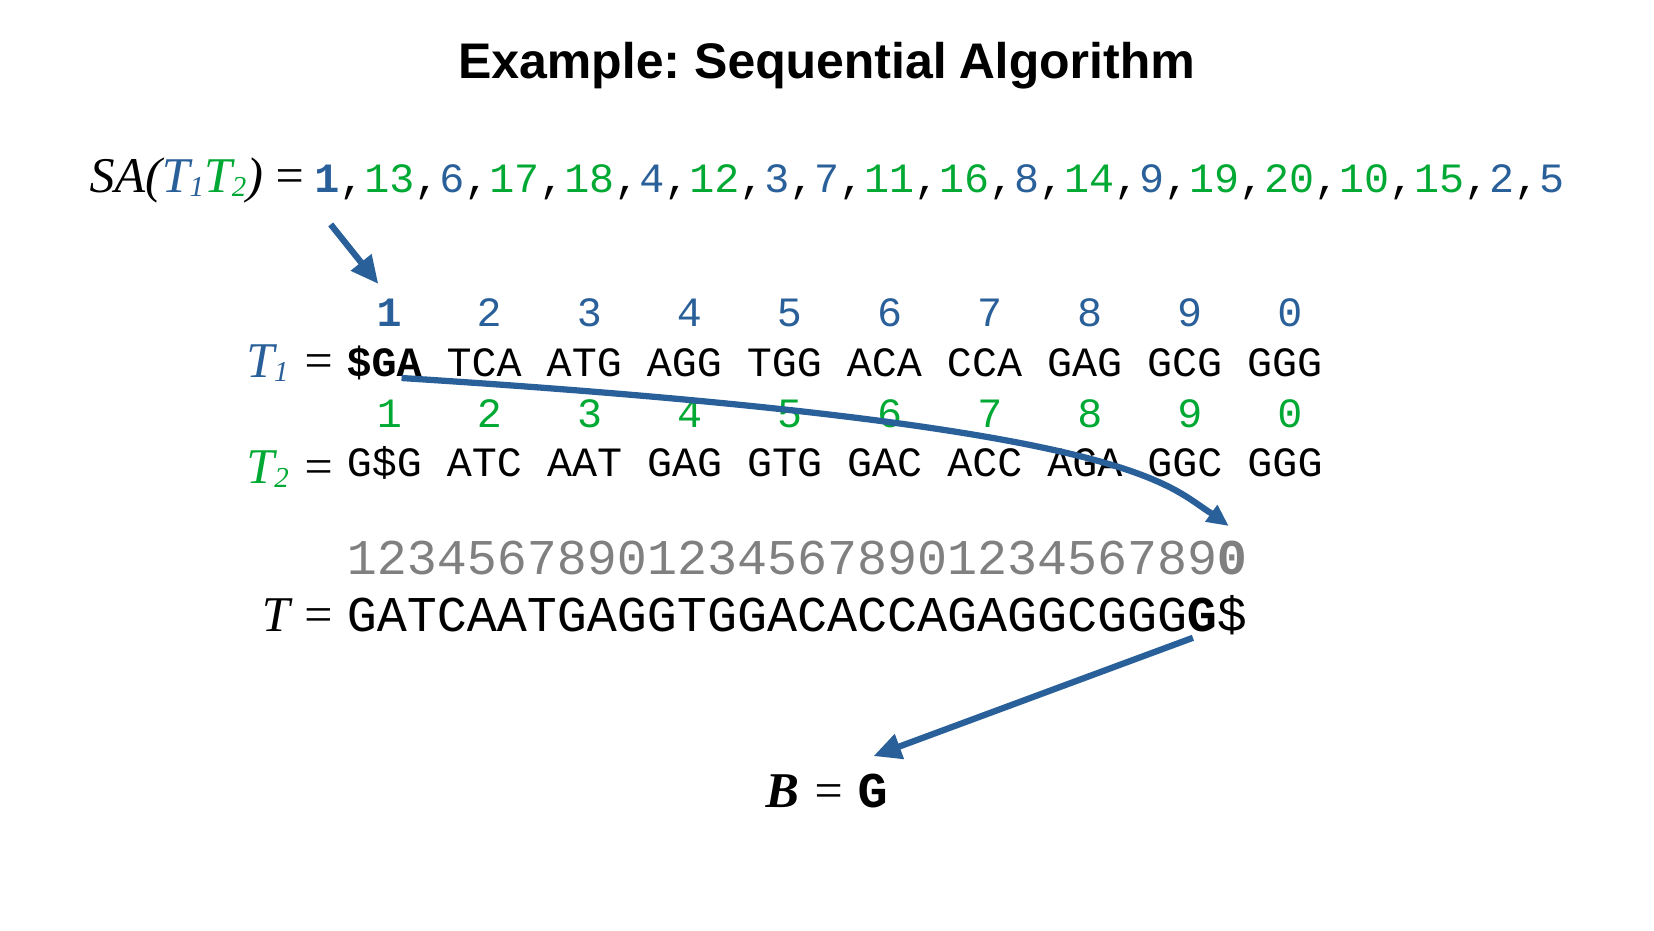

Example: Sequential Algorithm
SA(T1T2) = 1,13,6,17,18,4,12,3,7,11,16,8,14,9,19,20,10,15,2,5
 1 2 3 4 5 6 7 8 9 0
$GA TCA ATG AGG TGG ACA CCA GAG GCG GGG
T1 =
 1 2 3 4 5 6 7 8 9 0
G$G ATC AAT GAG GTG GAC ACC AGA GGC GGG
T2 =
123456789012345678901234567890
GATCAATGAGGTGGACACCAGAGGCGGGG$
T =
B = G